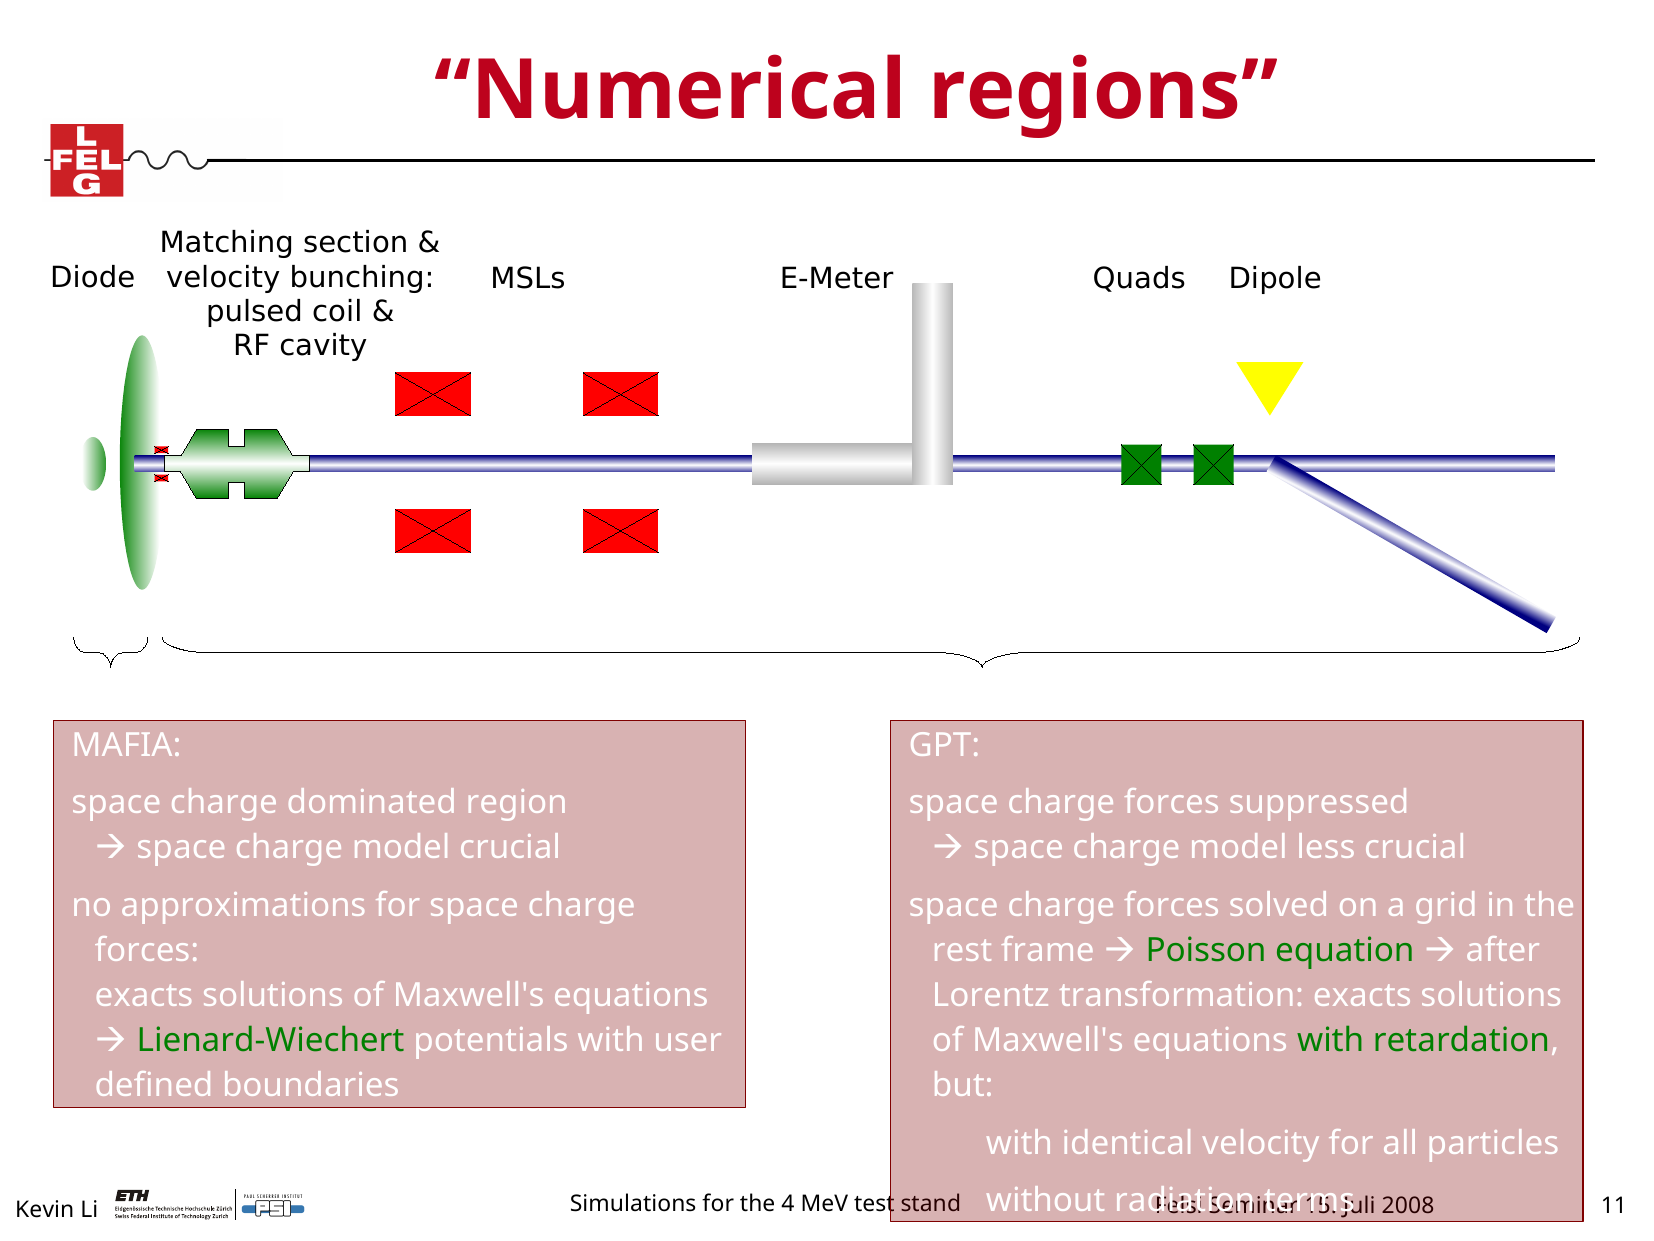

# “Numerical regions”
Matching section &
velocity bunching:
pulsed coil &
RF cavity
Diode
MSLs
E-Meter
Quads
Dipole
MAFIA:
space charge dominated region
 space charge model crucial
no approximations for space charge forces:
exacts solutions of Maxwell's equations
 Lienard-Wiechert potentials with user defined boundaries
GPT:
space charge forces suppressed
 space charge model less crucial
space charge forces solved on a grid in the rest frame  Poisson equation  after Lorentz transformation: exacts solutions of Maxwell's equations with retardation, but:
with identical velocity for all particles
without radiation terms